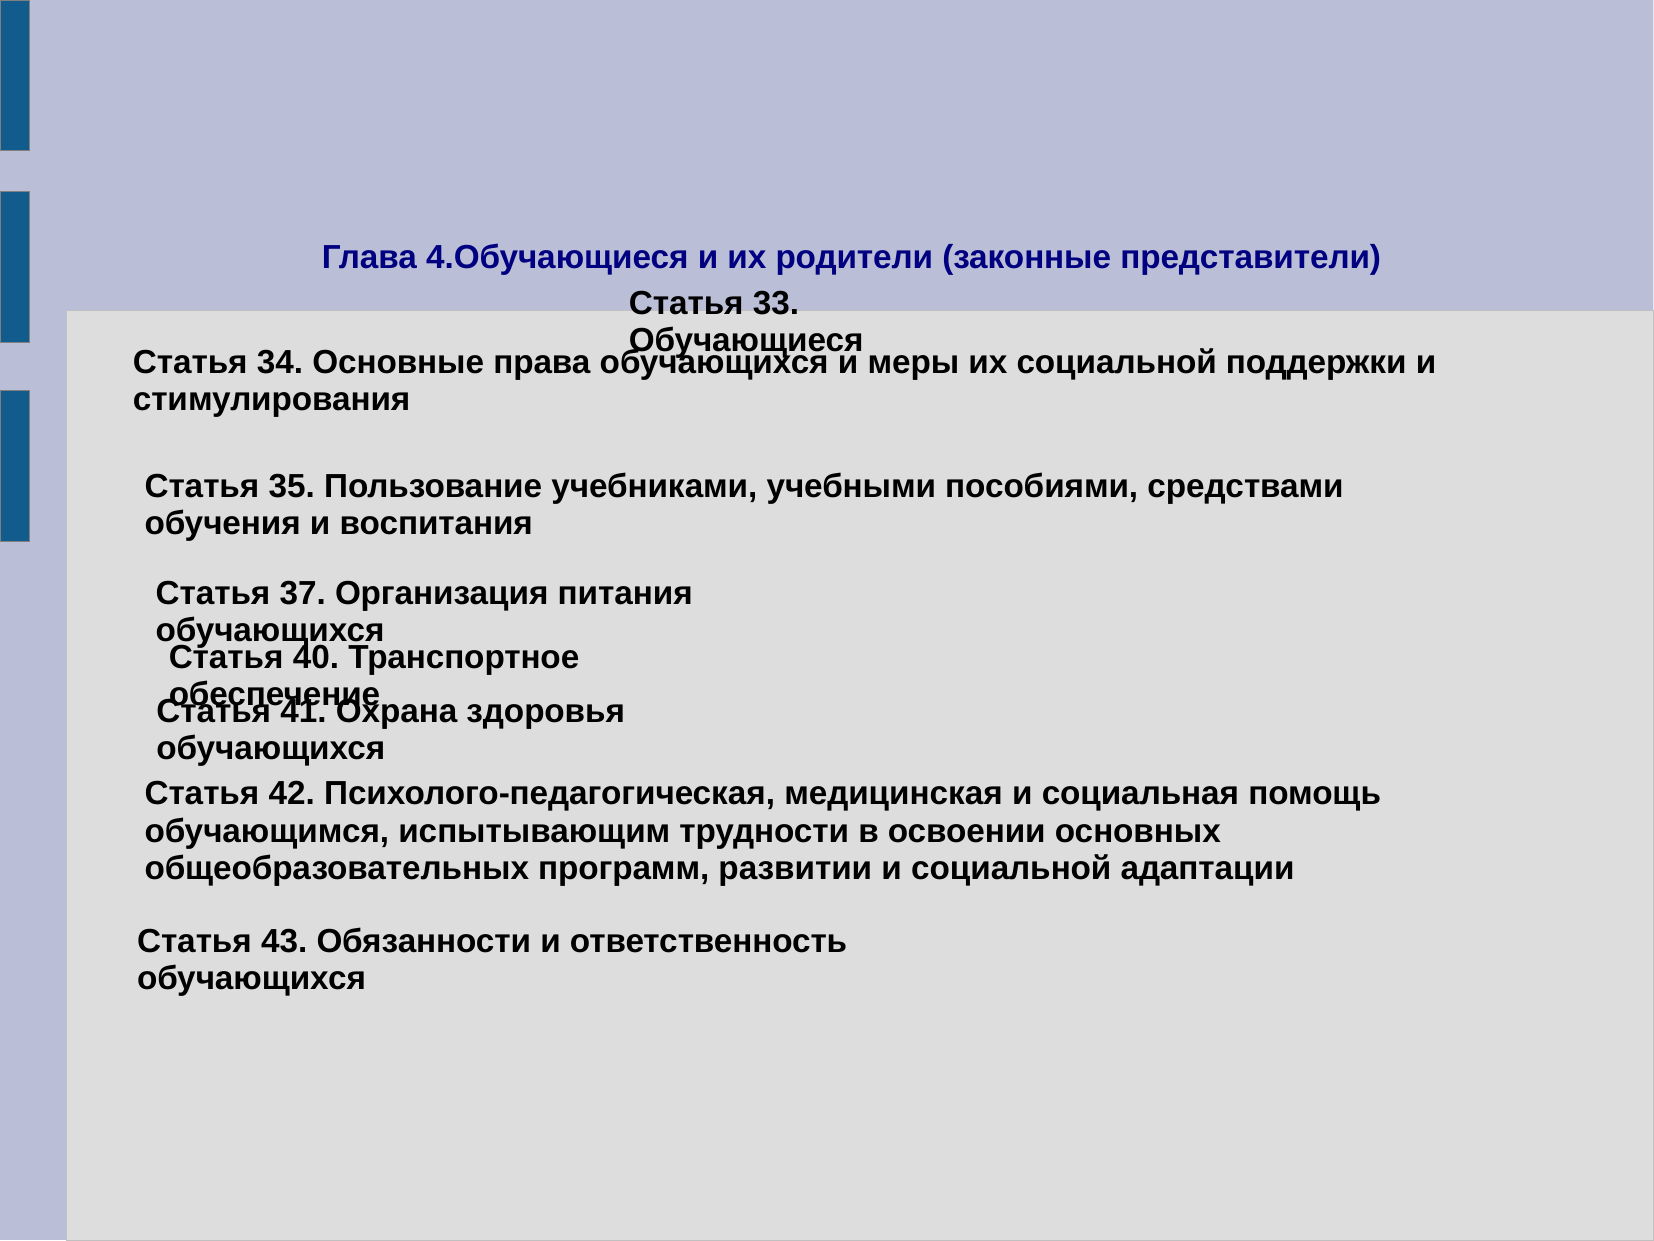

Глава 4.Обучающиеся и их родители (законные представители)
Статья 33. Обучающиеся
Статья 34. Основные права обучающихся и меры их социальной поддержки и стимулирования
Статья 35. Пользование учебниками, учебными пособиями, средствами обучения и воспитания
Статья 37. Организация питания обучающихся
Статья 40. Транспортное обеспечение
Статья 41. Охрана здоровья обучающихся
Статья 42. Психолого-педагогическая, медицинская и социальная помощь обучающимся, испытывающим трудности в освоении основных общеобразовательных программ, развитии и социальной адаптации
Статья 43. Обязанности и ответственность обучающихся